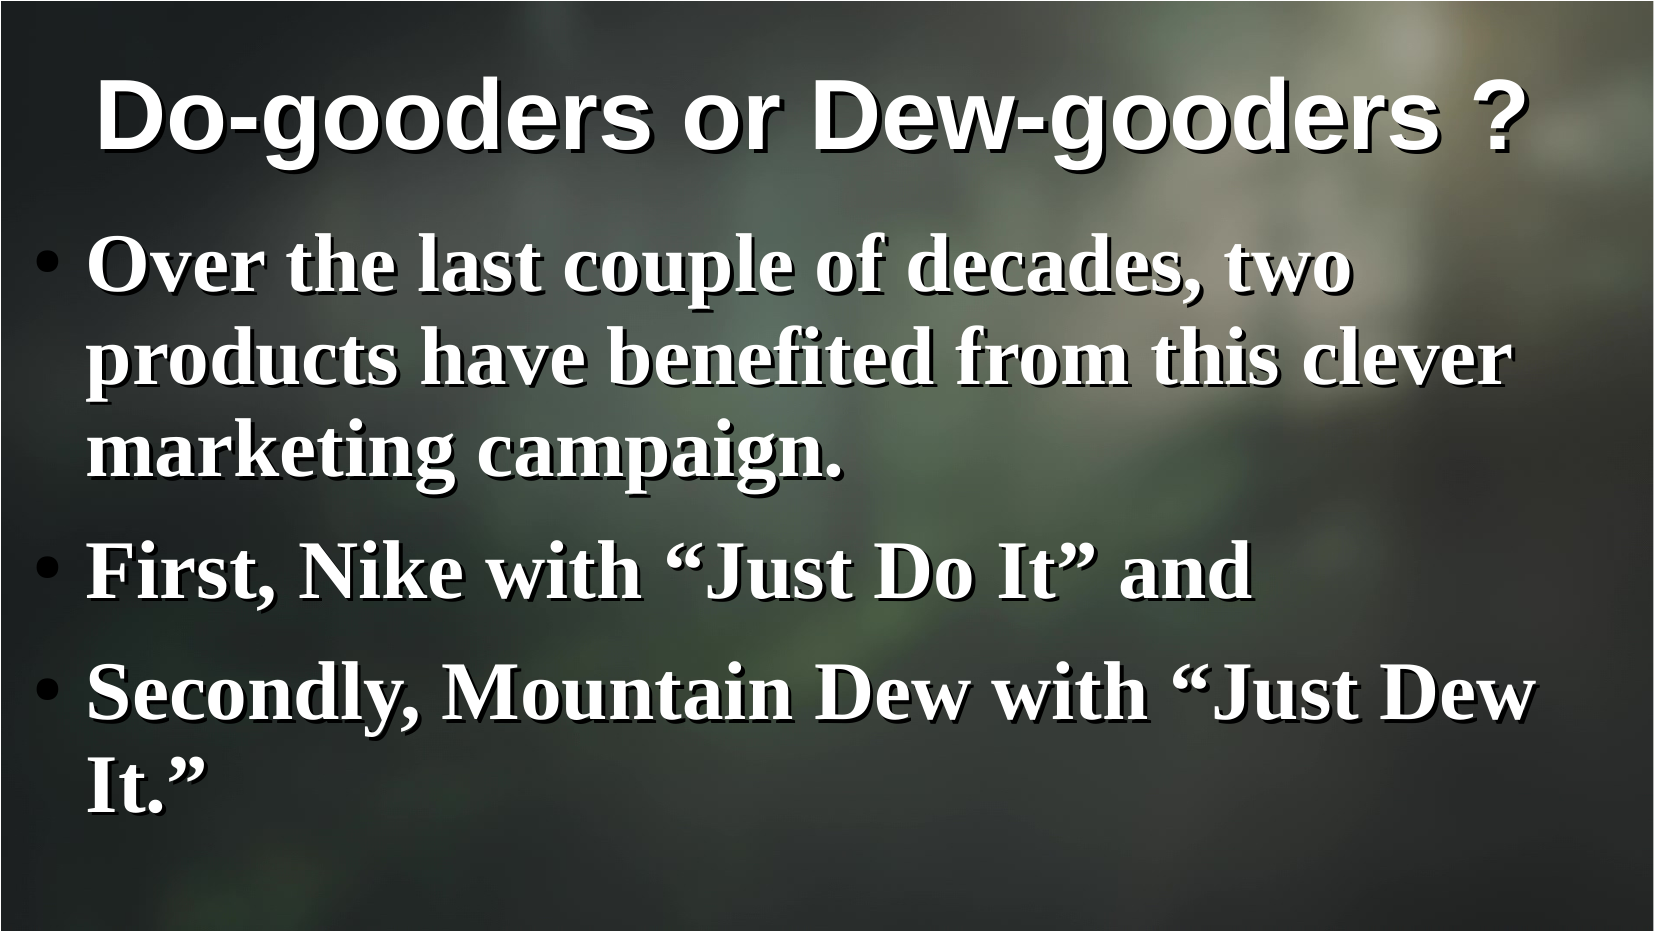

# Do-gooders or Dew-gooders ?
Over the last couple of decades, two products have benefited from this clever marketing campaign.
First, Nike with “Just Do It” and
Secondly, Mountain Dew with “Just Dew It.”